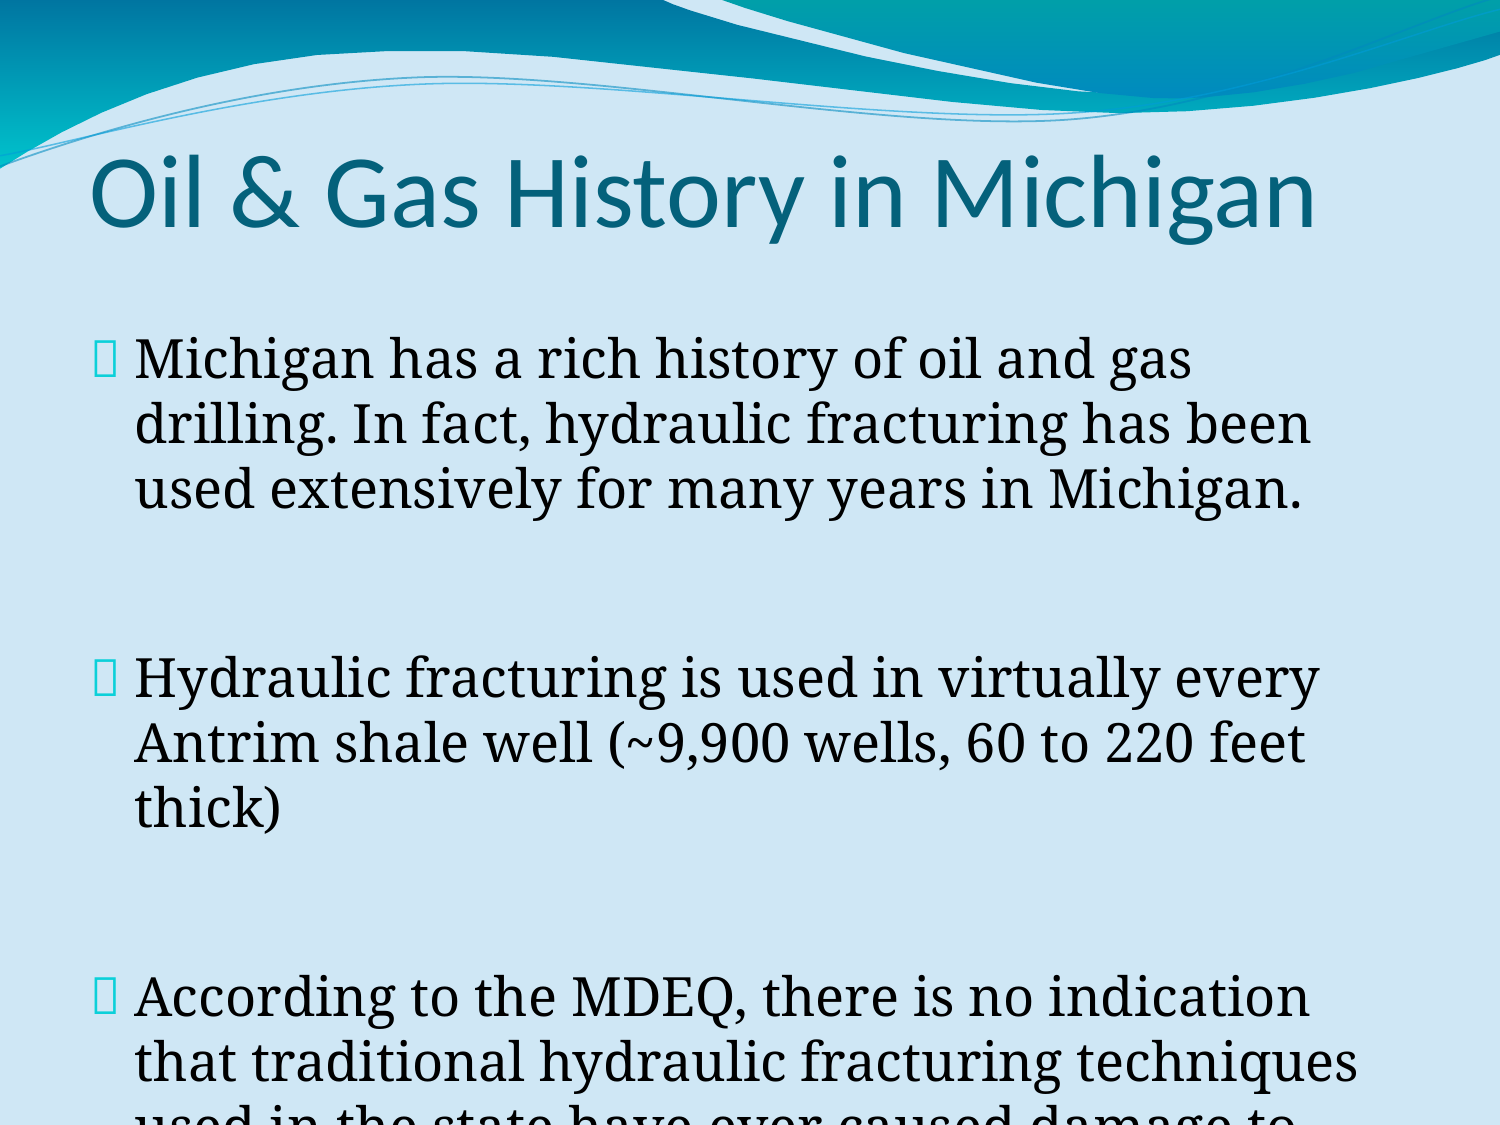

# Oil & Gas History in Michigan
Michigan has a rich history of oil and gas drilling. In fact, hydraulic fracturing has been used extensively for many years in Michigan.
Hydraulic fracturing is used in virtually every Antrim shale well (~9,900 wells, 60 to 220 feet thick)
According to the MDEQ, there is no indication that traditional hydraulic fracturing techniques used in the state have ever caused damage to ground water or other resources. (Focus is at the well head.)